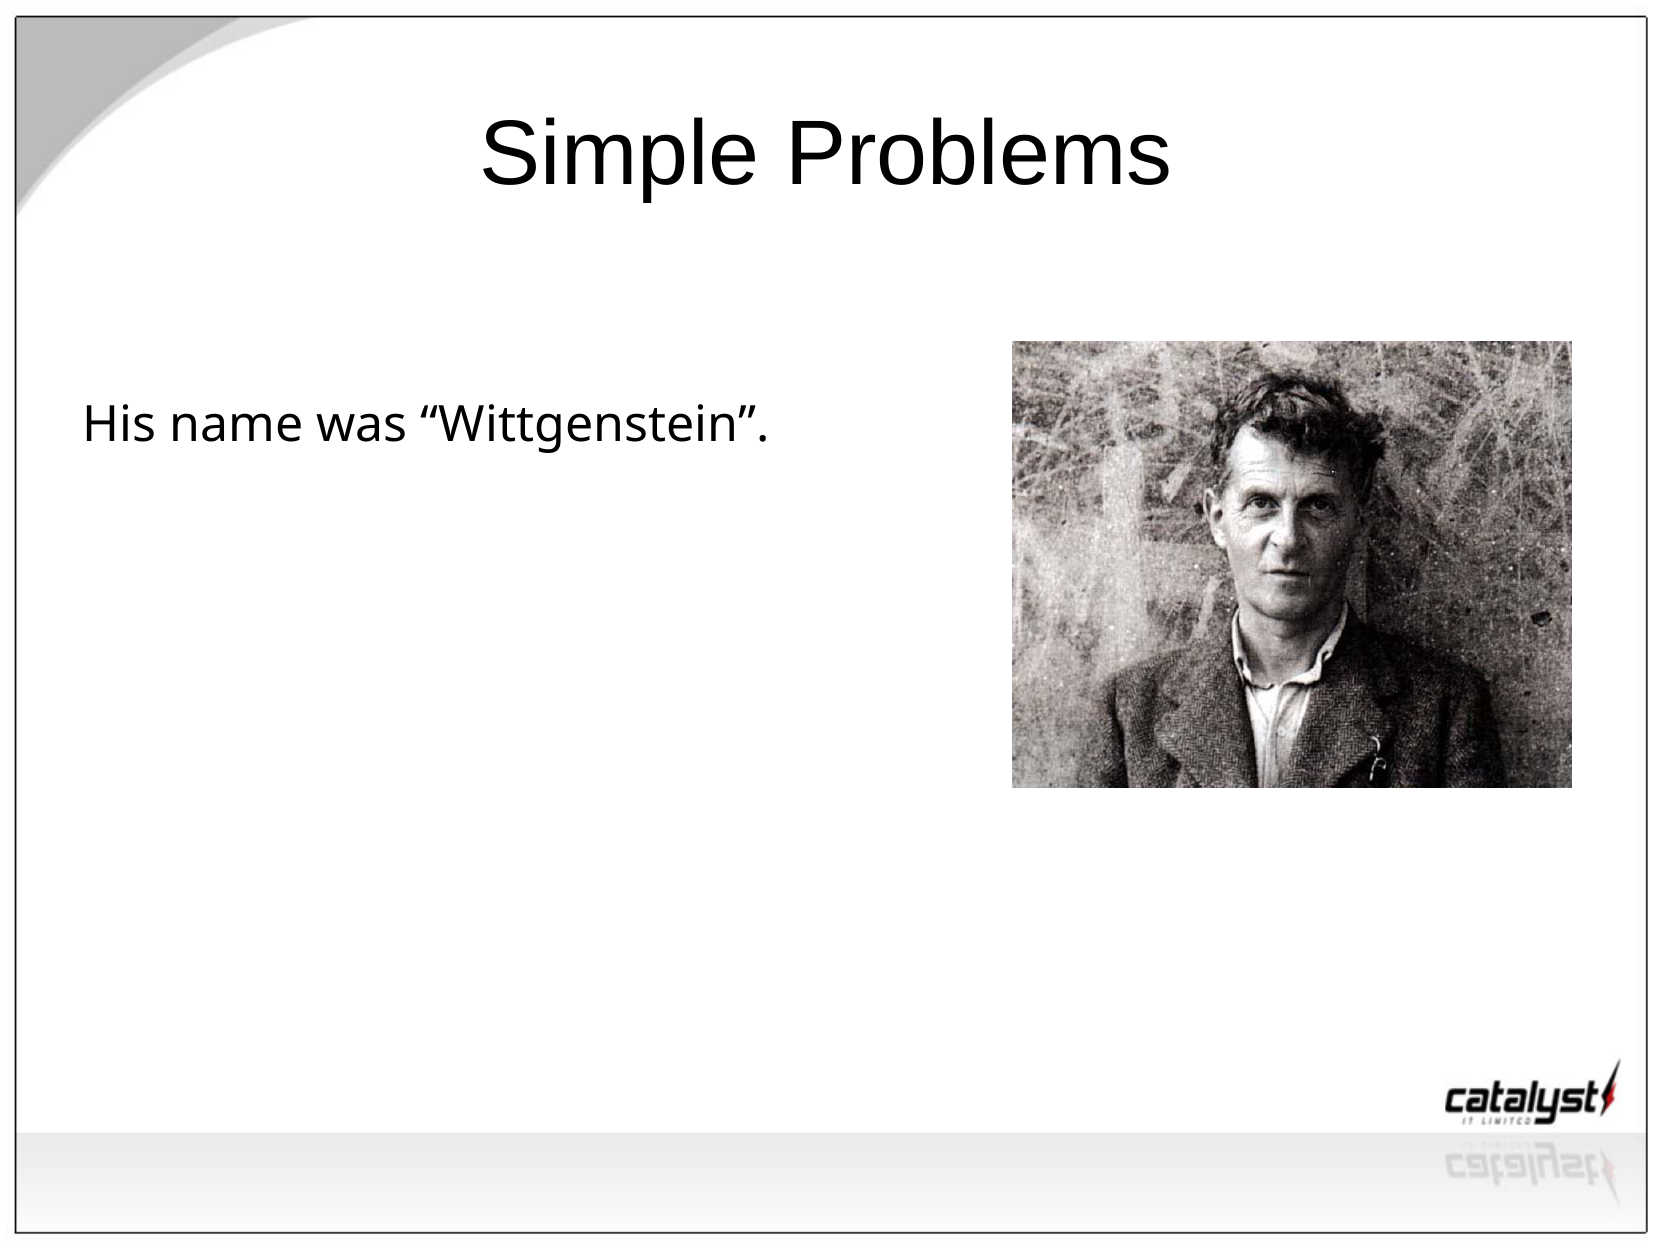

# Simple Problems
His name was “Wittgenstein”.